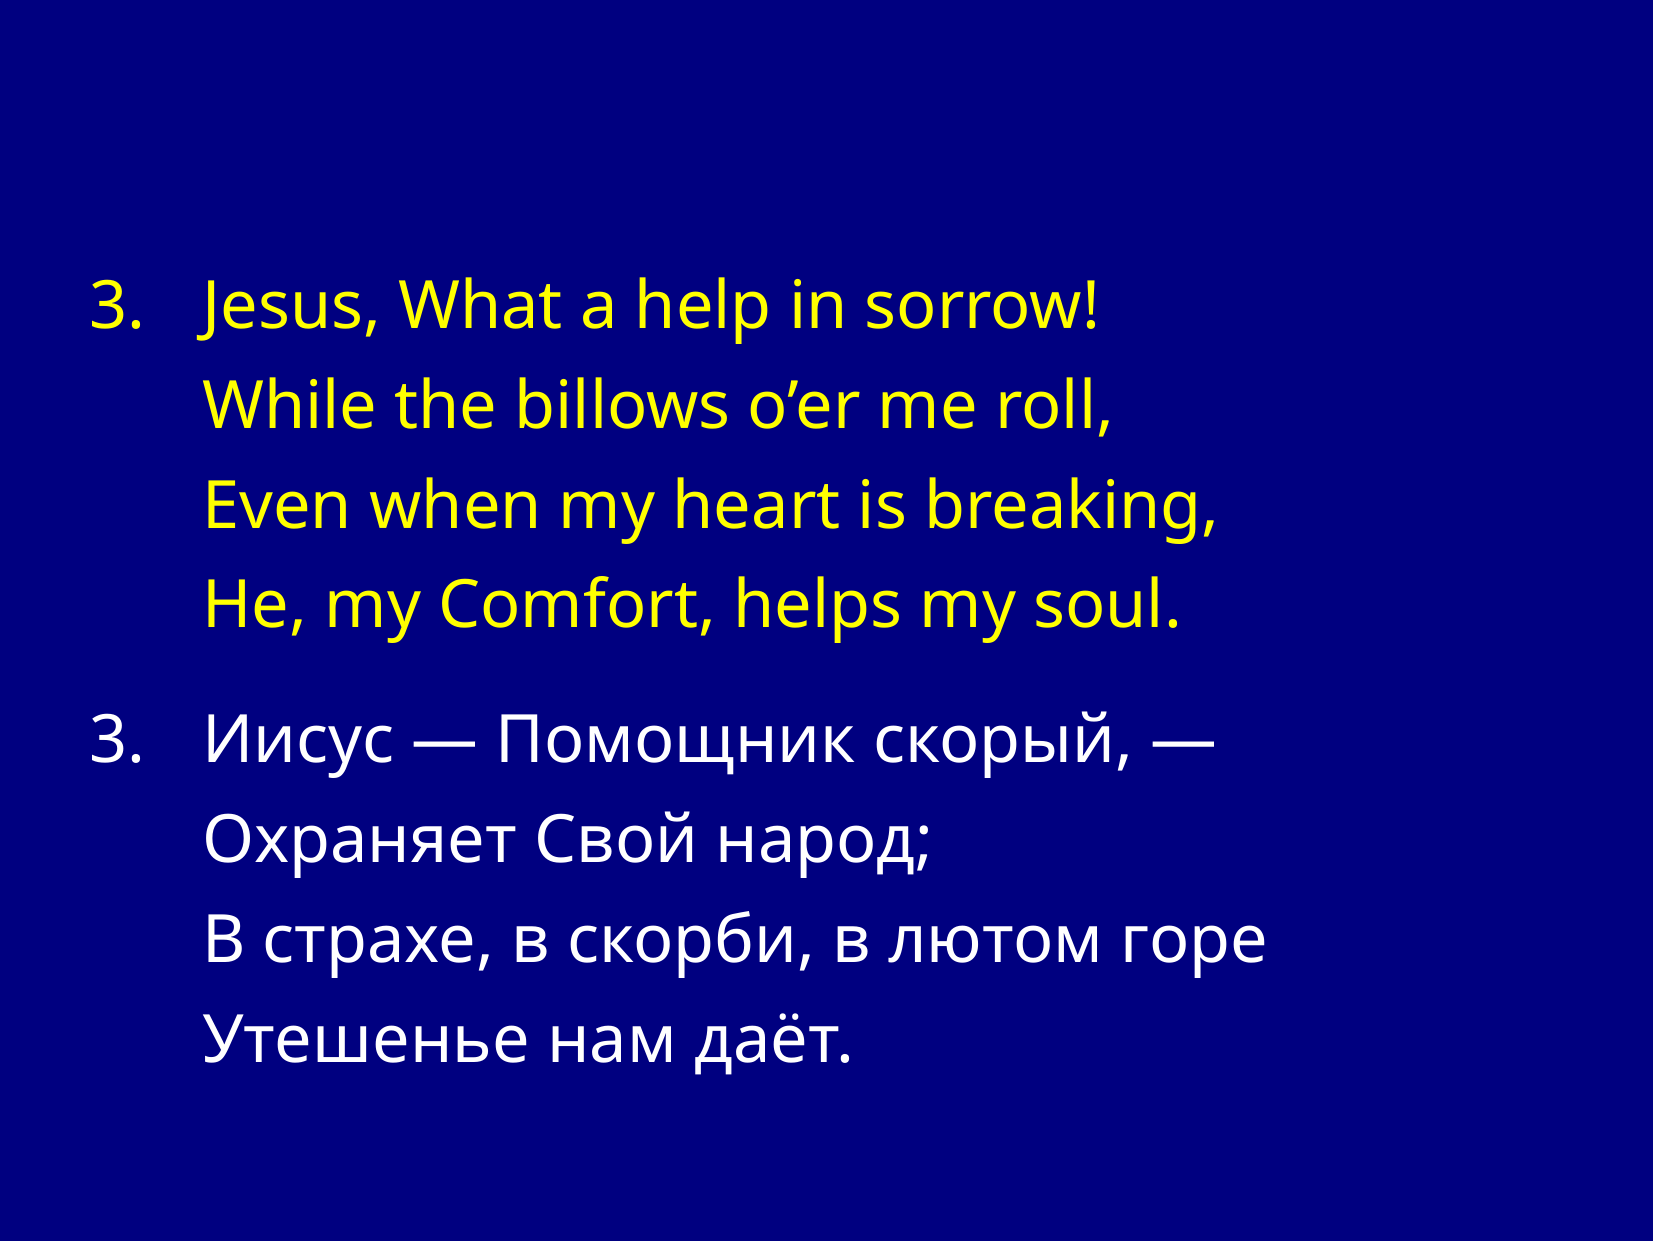

3.	Jesus, What a help in sorrow!
	While the billows o’er me roll,
	Even when my heart is breaking,
	He, my Comfort, helps my soul.
3.	Иисус — Помощник скорый, ―
	Охраняет Свой народ;
	В страхе, в скорби, в лютом горе
	Утешенье нам даёт.